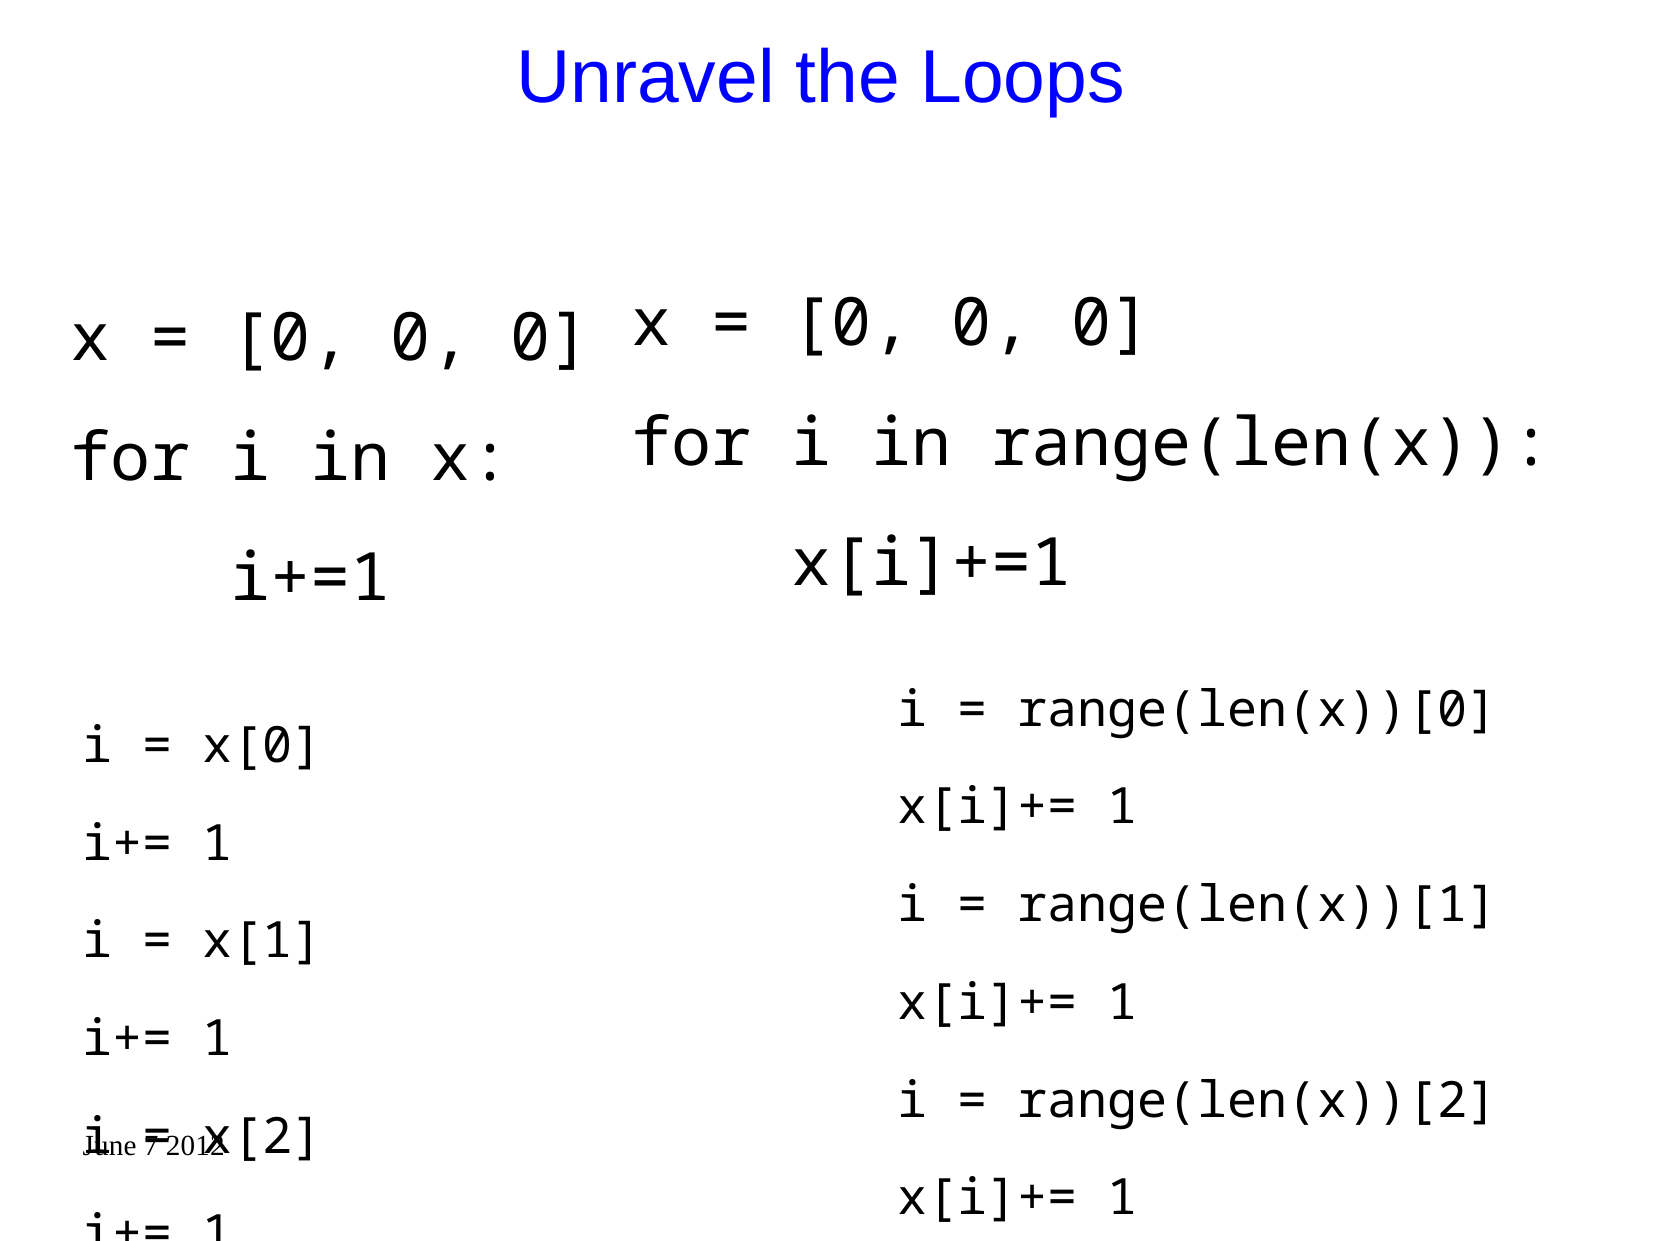

# Unravel the Loops
x = [0, 0, 0]
for i in range(len(x)):
 x[i]+=1
x = [0, 0, 0]
for i in x:
 i+=1
i = range(len(x))[0]
x[i]+= 1
i = range(len(x))[1]
x[i]+= 1
i = range(len(x))[2]
x[i]+= 1
i = x[0]
i+= 1
i = x[1]
i+= 1
i = x[2]
i+= 1
June 7 2012